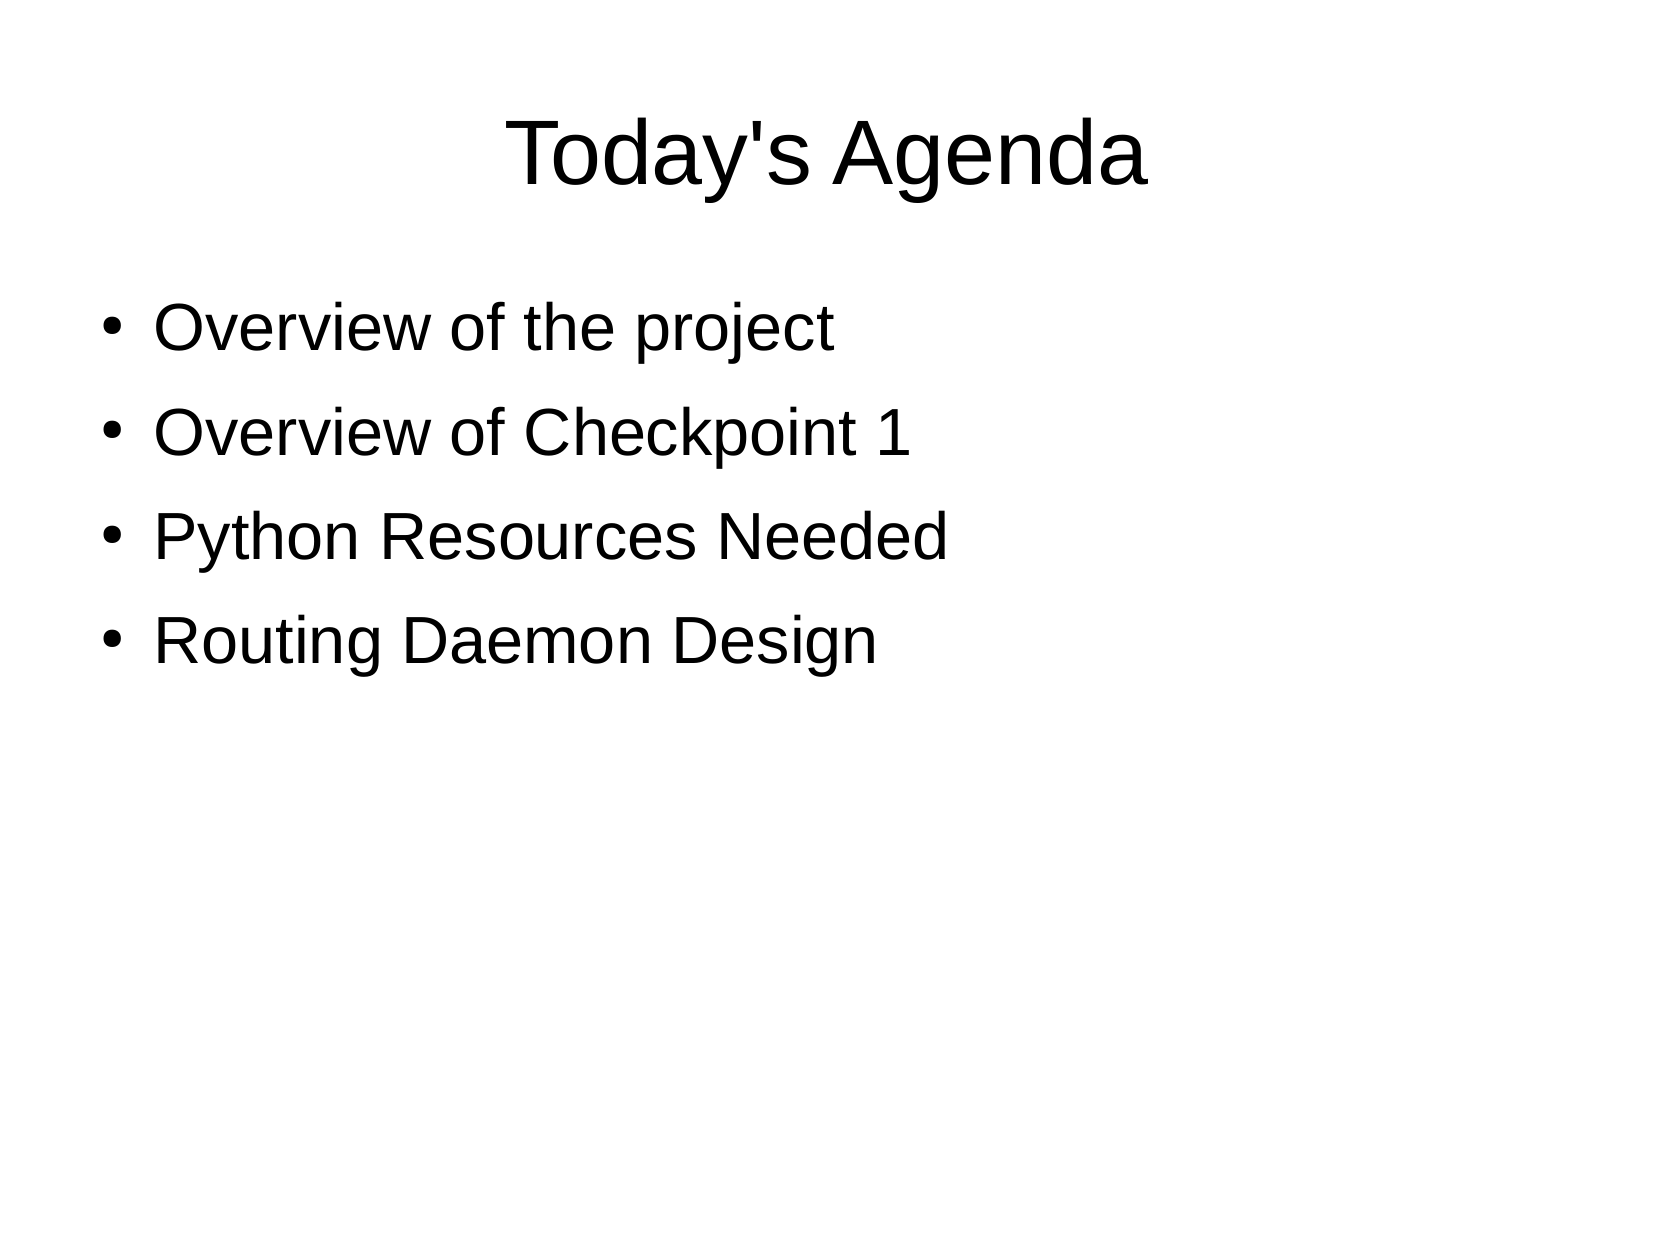

# Today's Agenda
Overview of the project
Overview of Checkpoint 1
Python Resources Needed
Routing Daemon Design